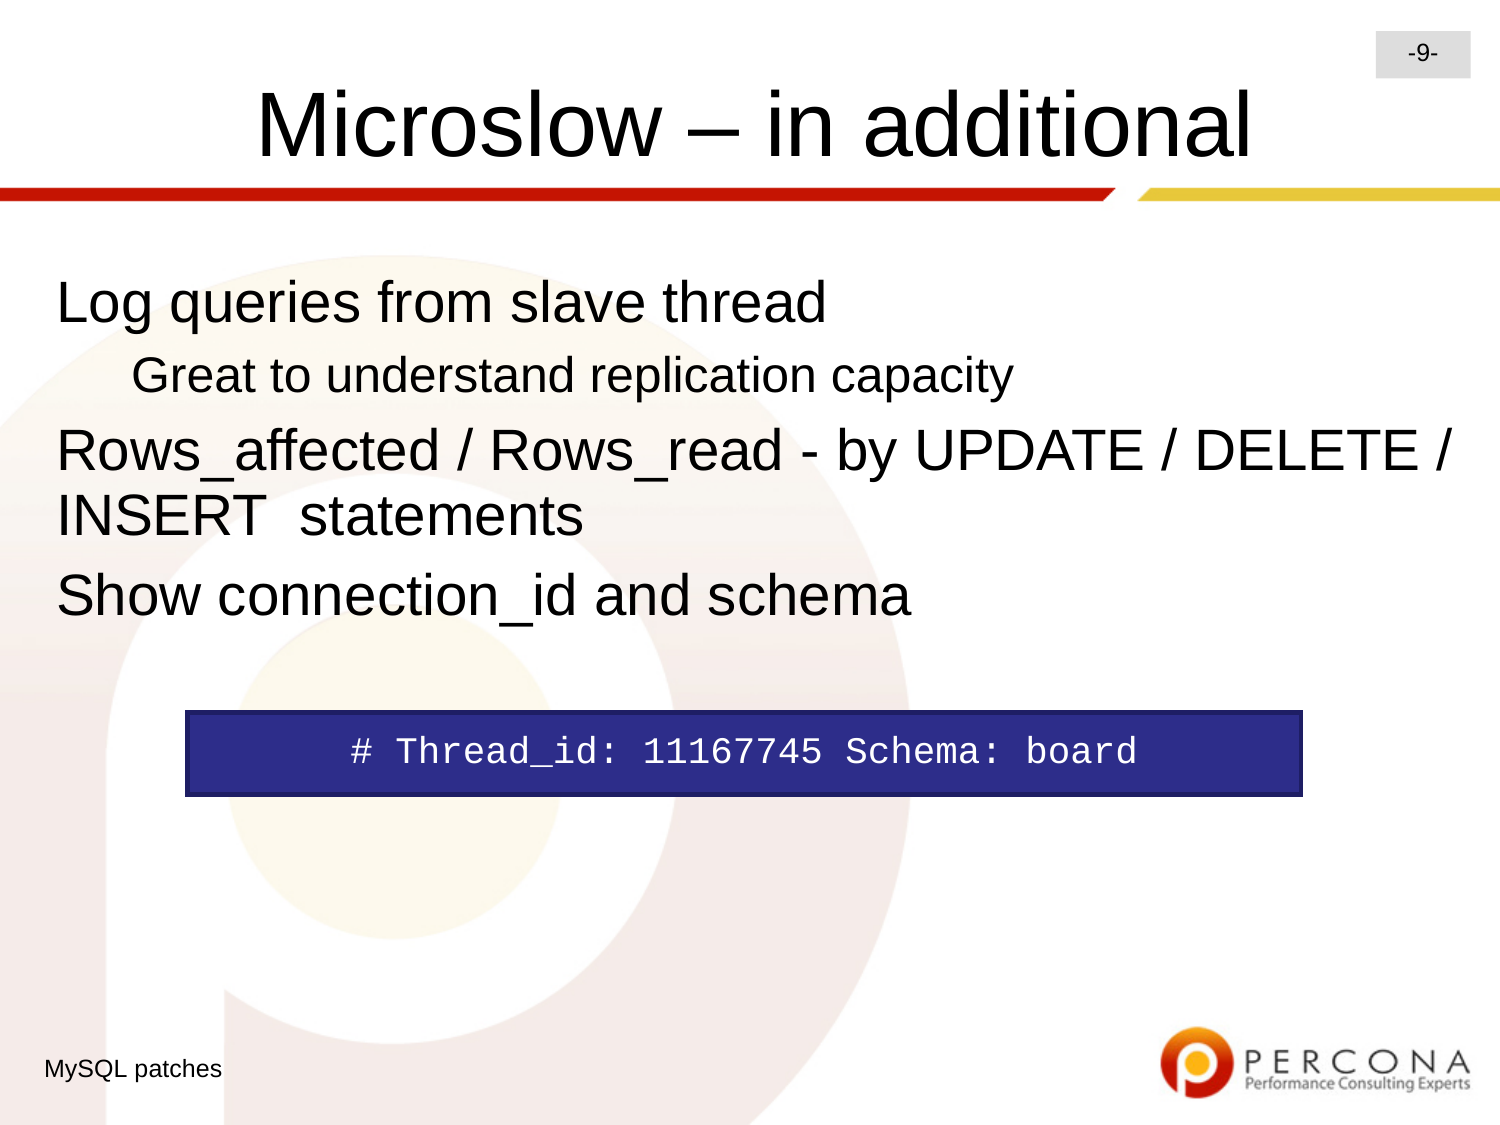

# Microslow – in additional
Log queries from slave thread
Great to understand replication capacity
Rows_affected / Rows_read - by UPDATE / DELETE / INSERT statements
Show connection_id and schema
# Thread_id: 11167745 Schema: board
MySQL patches